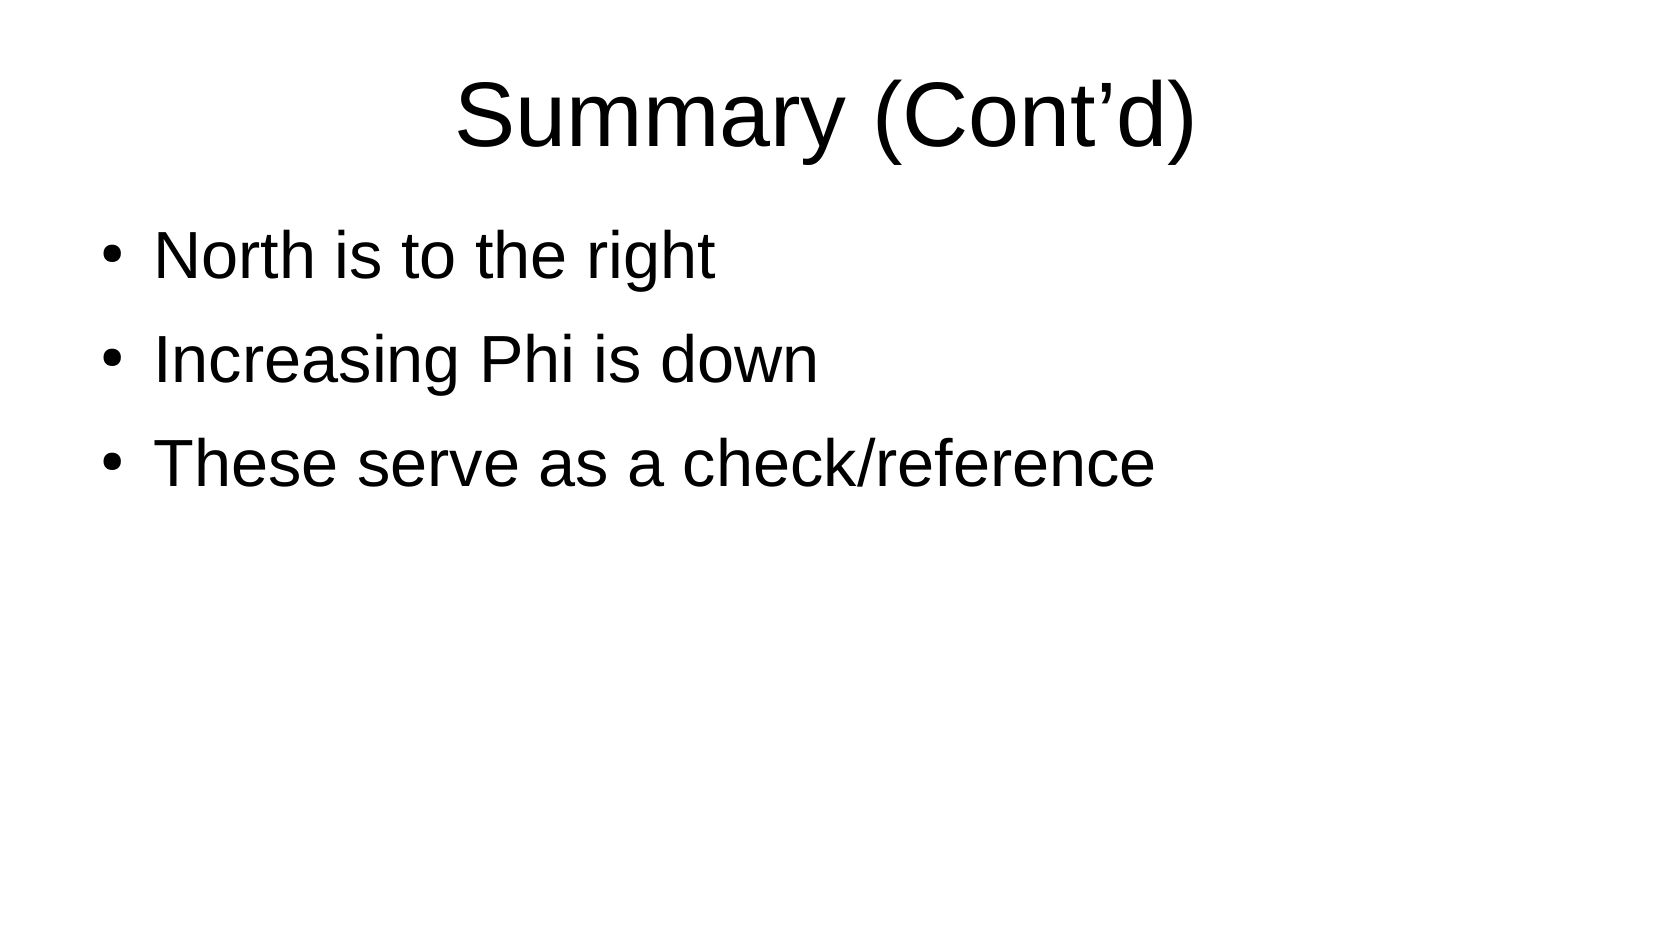

# Summary (Cont’d)
North is to the right
Increasing Phi is down
These serve as a check/reference